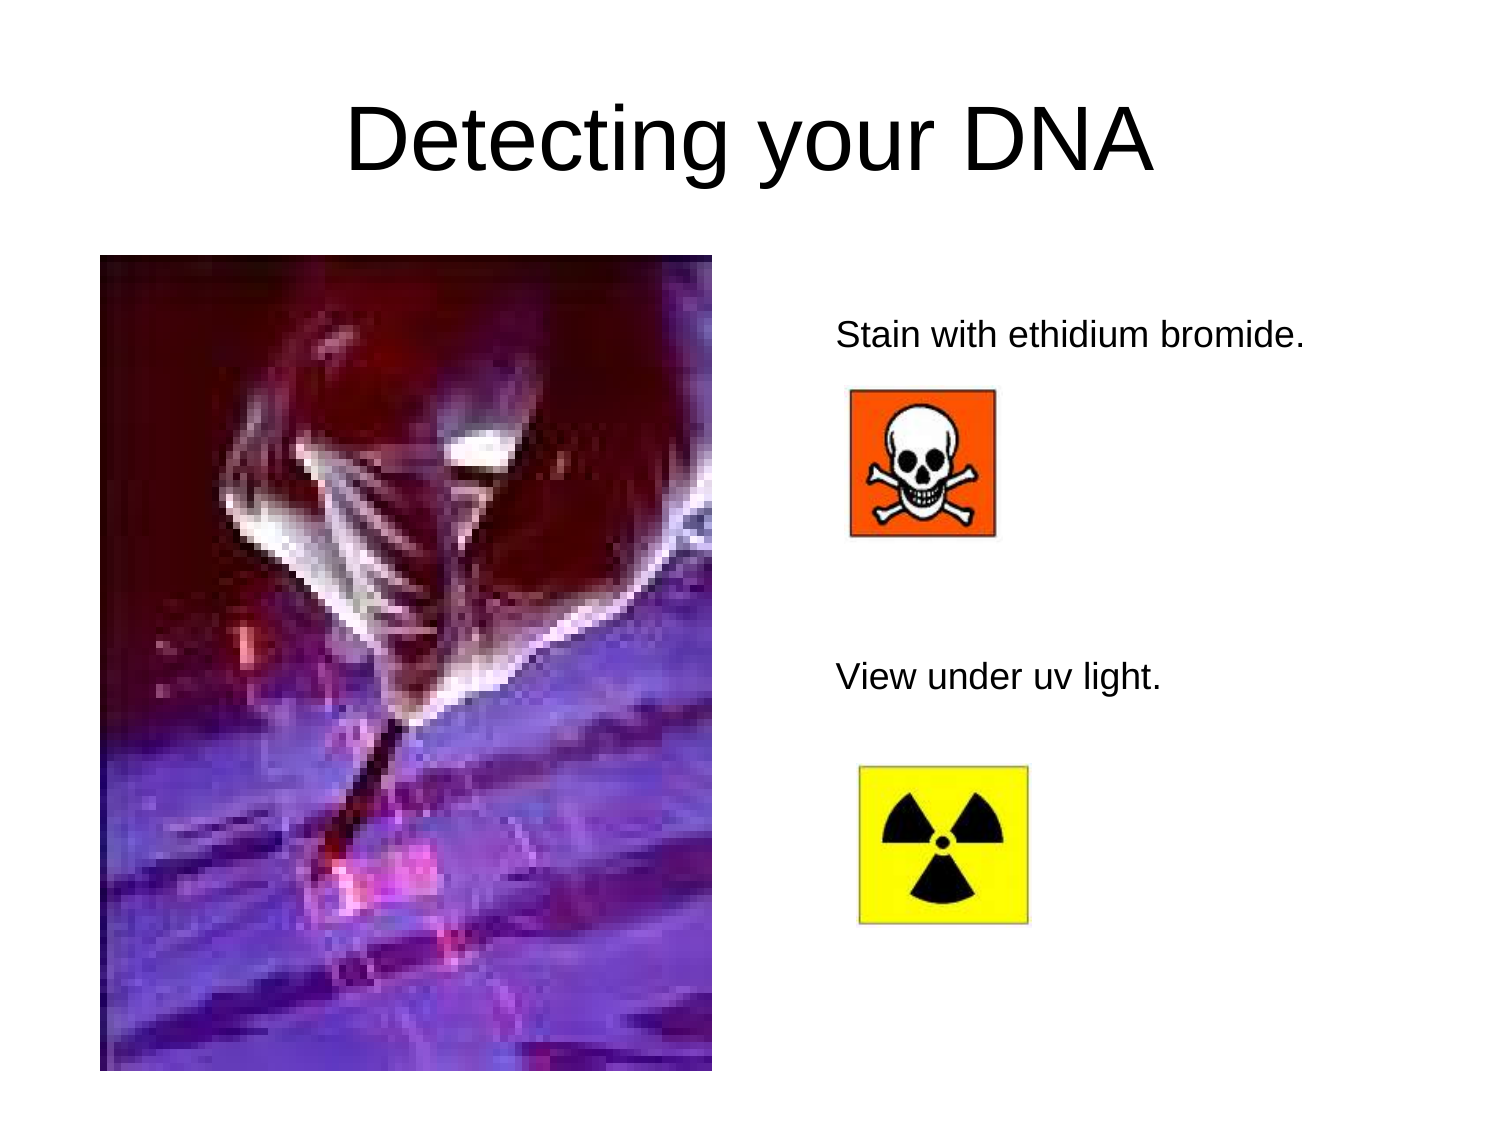

# Detecting your DNA
Stain with ethidium bromide.
View under uv light.